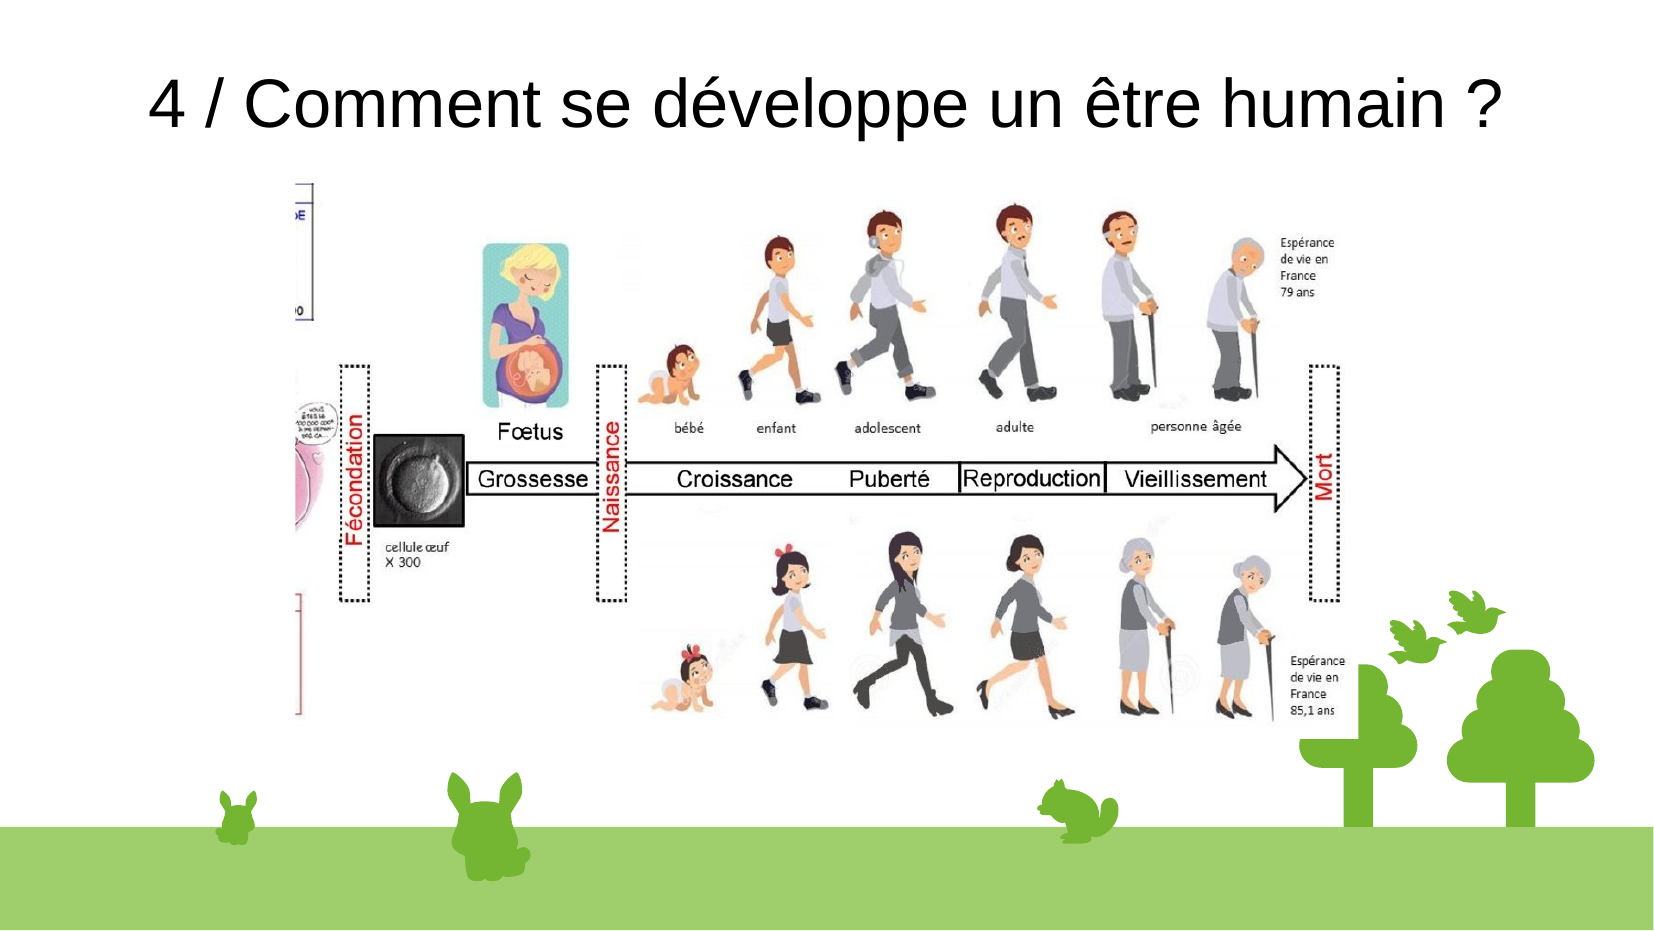

# 4 / Comment se développe un être humain ?